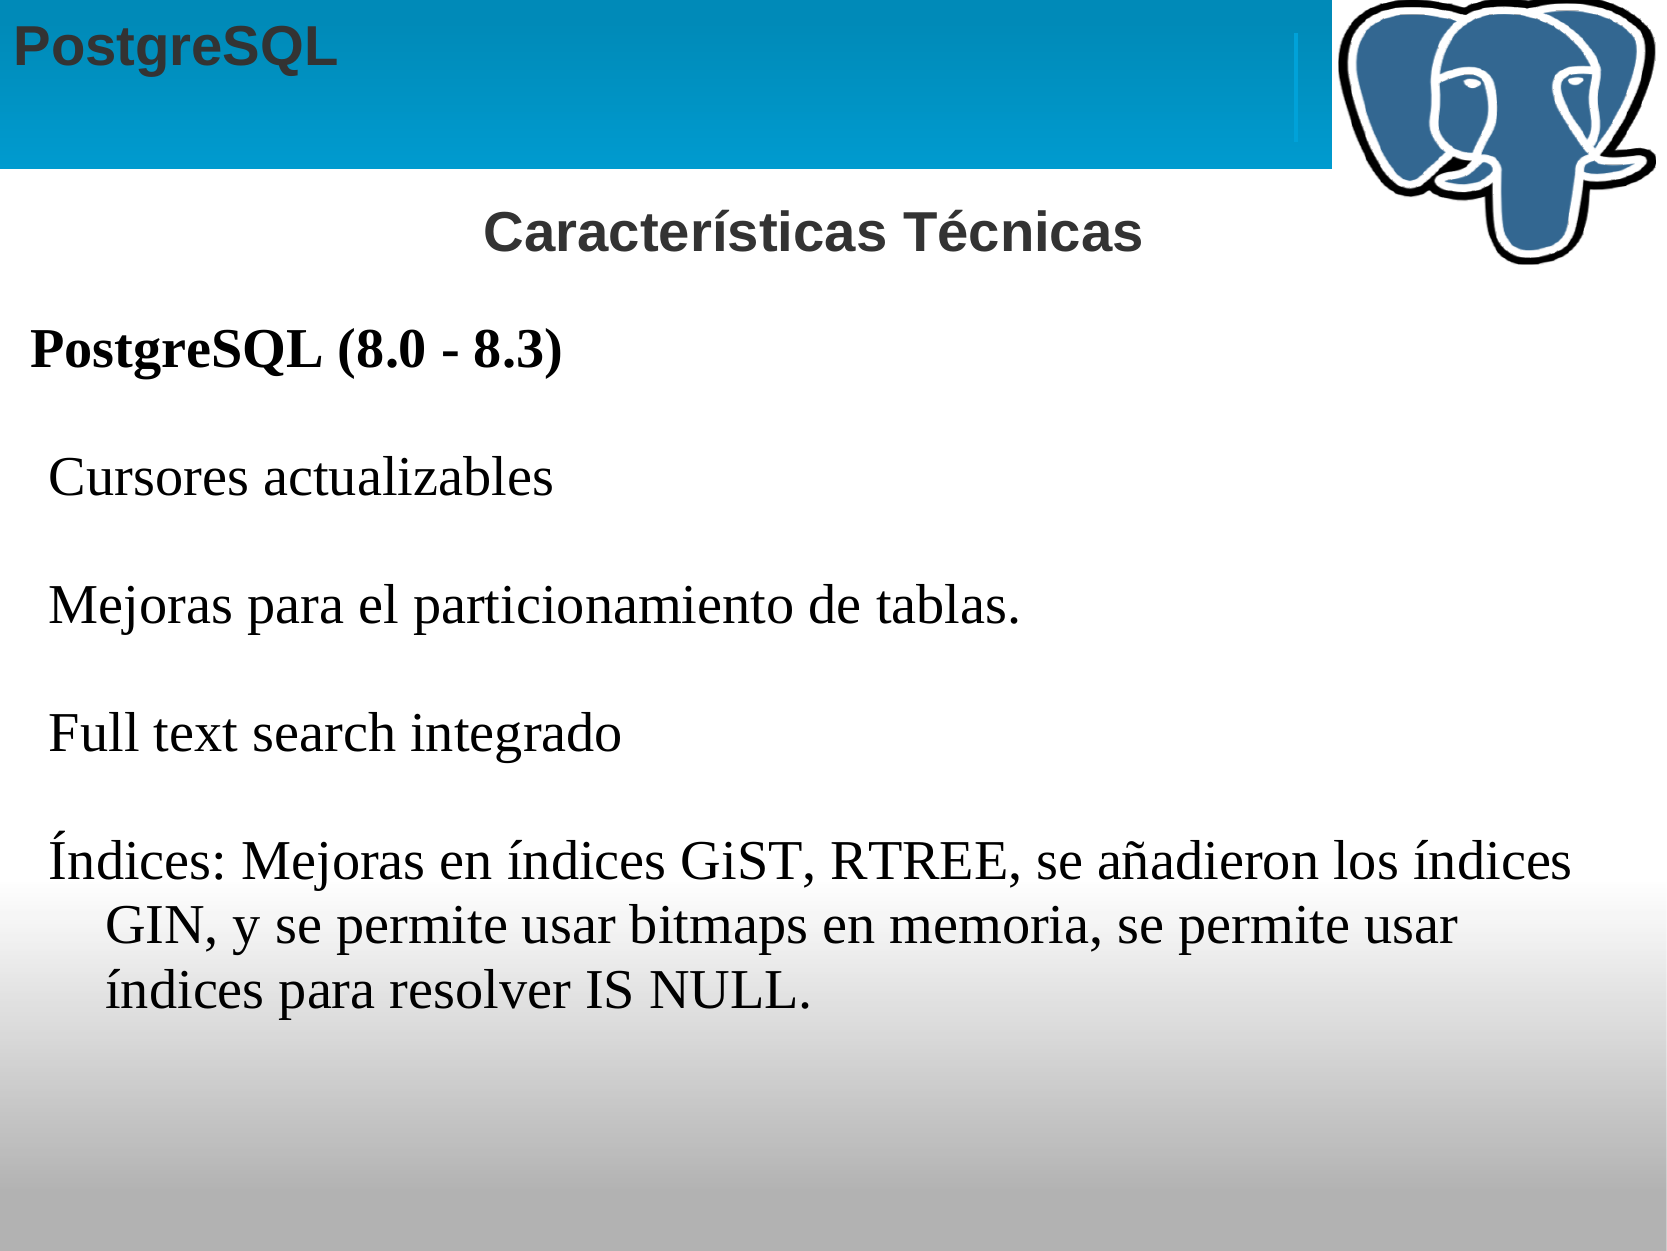

PostgreSQL
Características Técnicas
PostgreSQL (8.0 - 8.3)
Cursores actualizables
Mejoras para el particionamiento de tablas.
Full text search integrado
Índices: Mejoras en índices GiST, RTREE, se añadieron los índices GIN, y se permite usar bitmaps en memoria, se permite usar índices para resolver IS NULL.